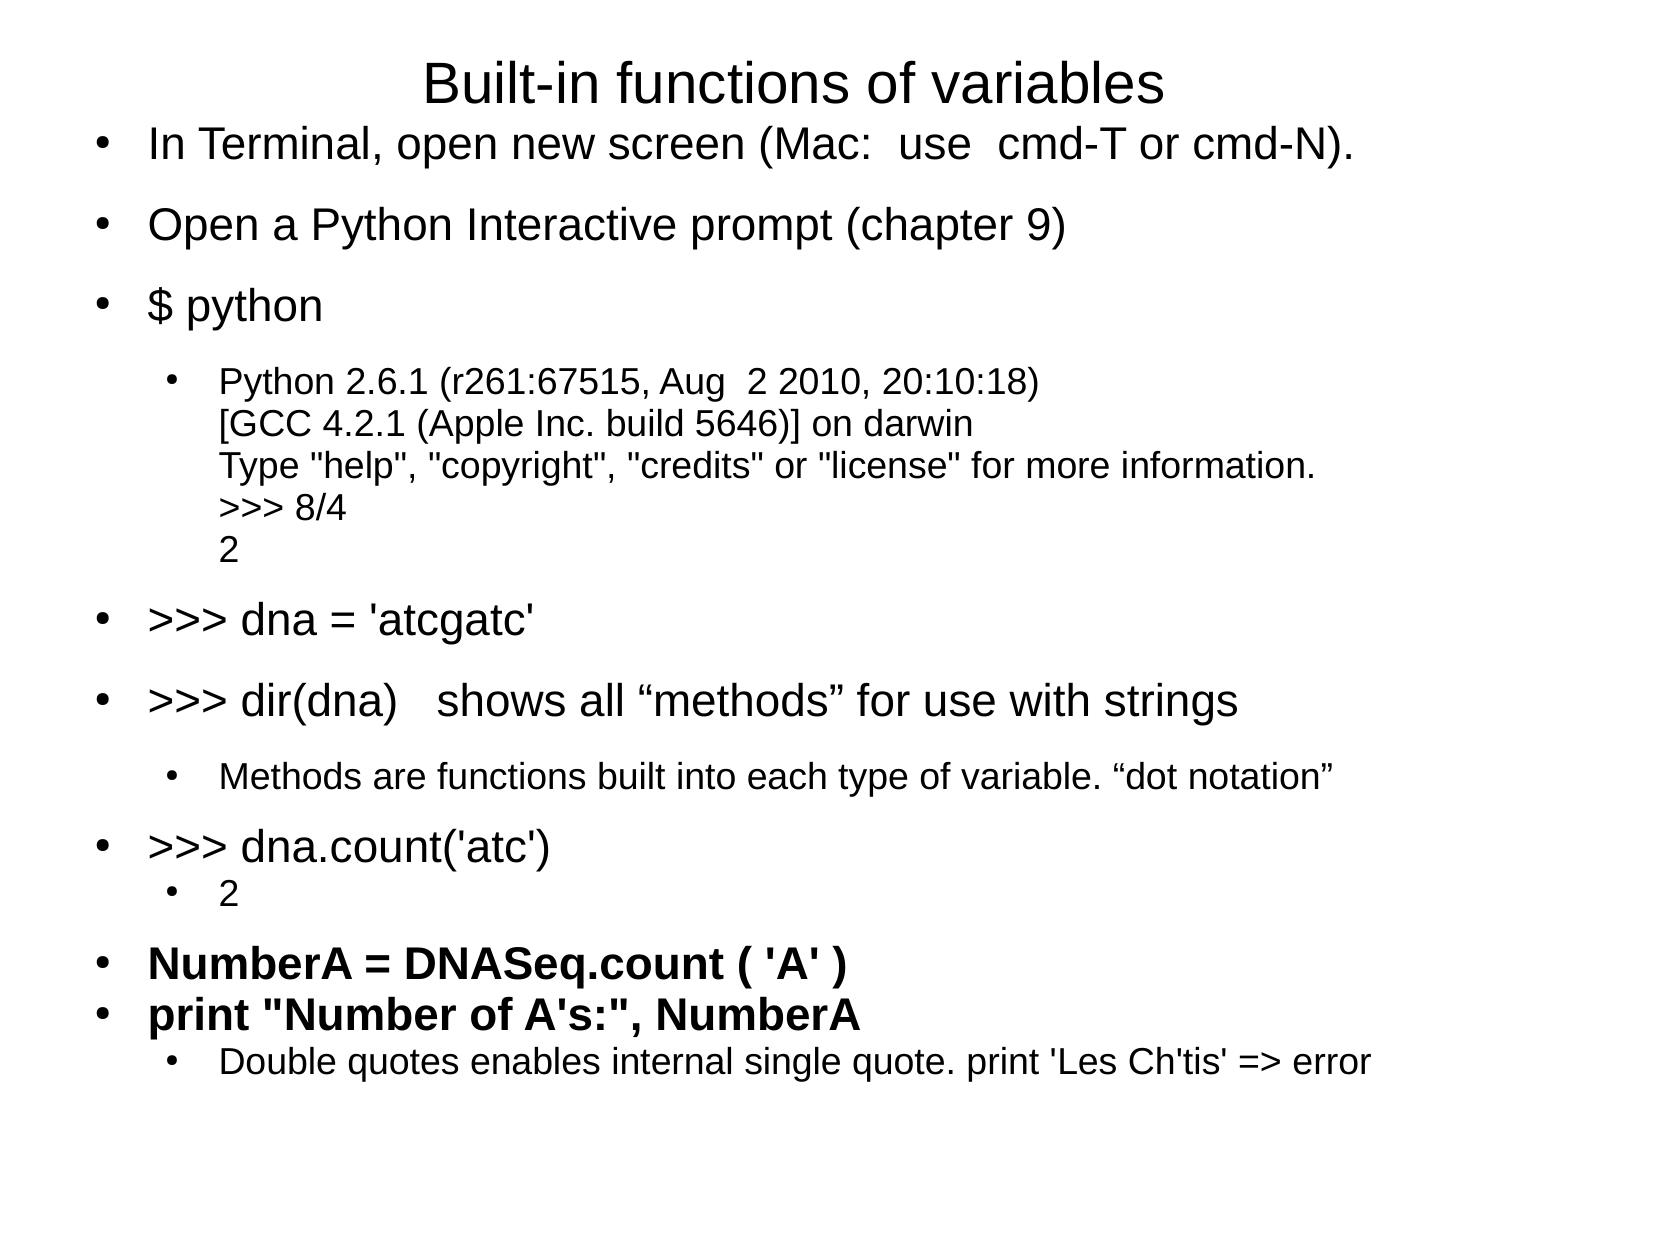

# Built-in functions of variables
In Terminal, open new screen (Mac: use cmd-T or cmd-N).
Open a Python Interactive prompt (chapter 9)
$ python
Python 2.6.1 (r261:67515, Aug 2 2010, 20:10:18)
[GCC 4.2.1 (Apple Inc. build 5646)] on darwin
Type "help", "copyright", "credits" or "license" for more information.
>>> 8/4
2
>>> dna = 'atcgatc'
>>> dir(dna) shows all “methods” for use with strings
Methods are functions built into each type of variable. “dot notation”
>>> dna.count('atc')
2
NumberA = DNASeq.count ( 'A' )
print "Number of A's:", NumberA
Double quotes enables internal single quote. print 'Les Ch'tis' => error